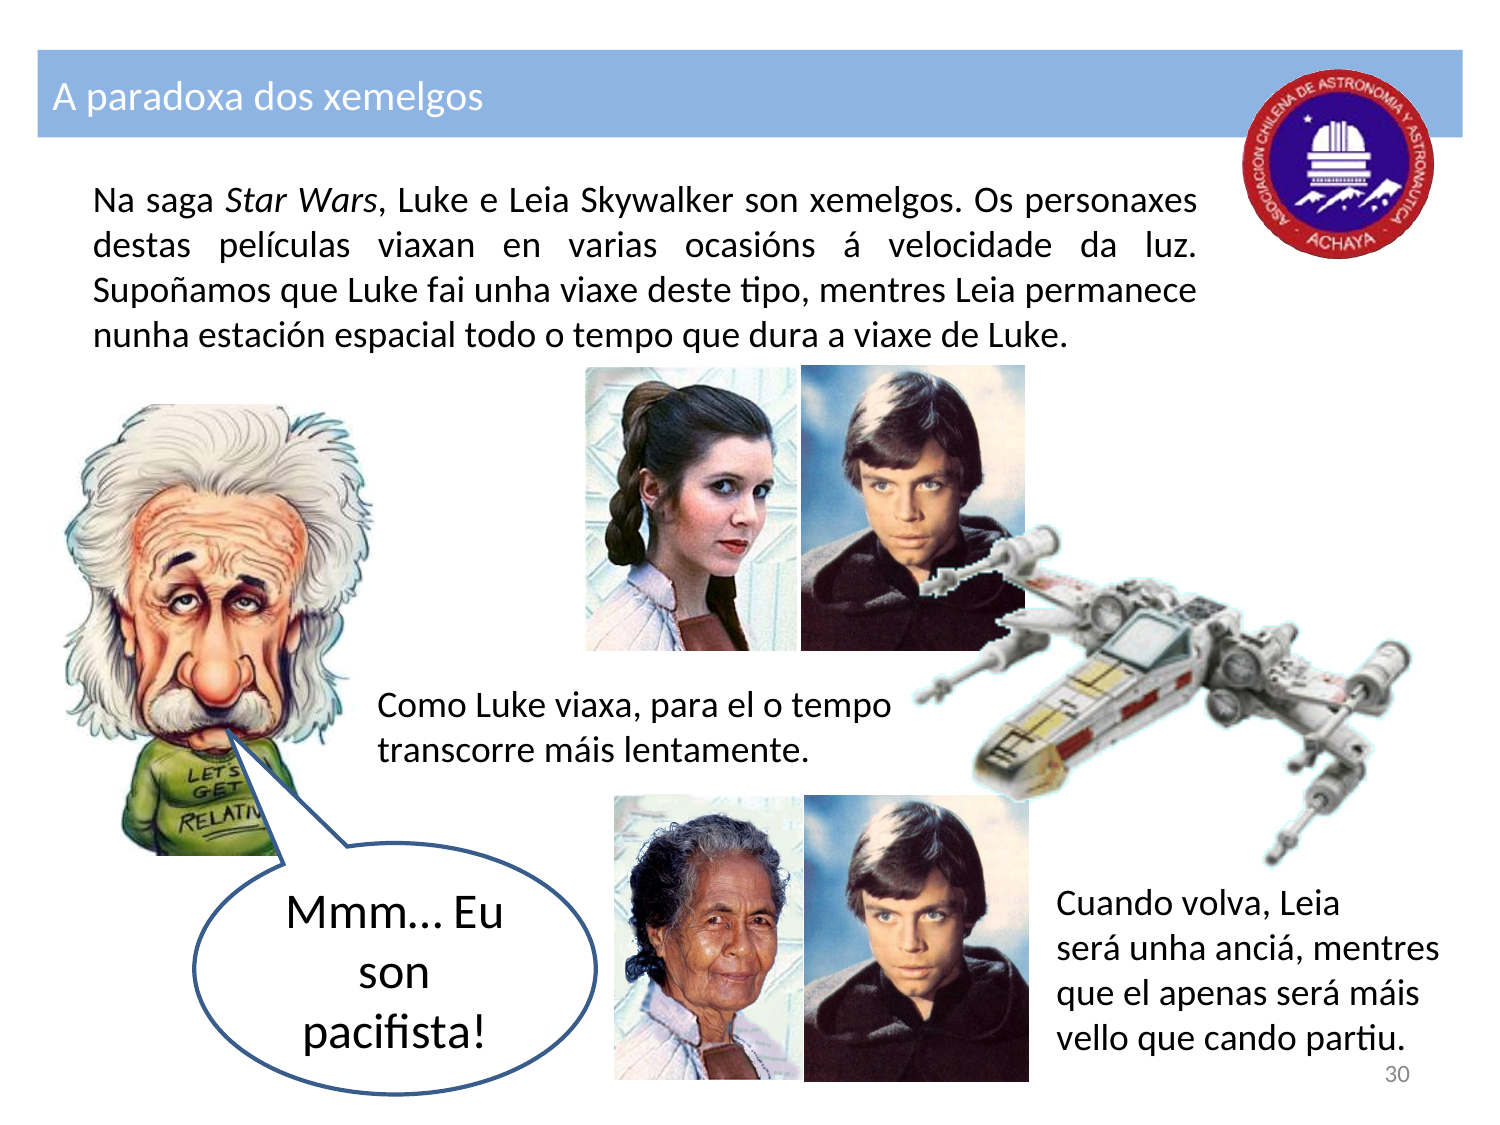

A paradoxa dos xemelgos
Na saga Star Wars, Luke e Leia Skywalker son xemelgos. Os personaxes destas películas viaxan en varias ocasións á velocidade da luz. Supoñamos que Luke fai unha viaxe deste tipo, mentres Leia permanece nunha estación espacial todo o tempo que dura a viaxe de Luke.
Como Luke viaxa, para el o tempo transcorre máis lentamente.
Mmm… Eu son pacifista!
Cuando volva, Leia
será unha anciá, mentres
que el apenas será máis vello que cando partiu.